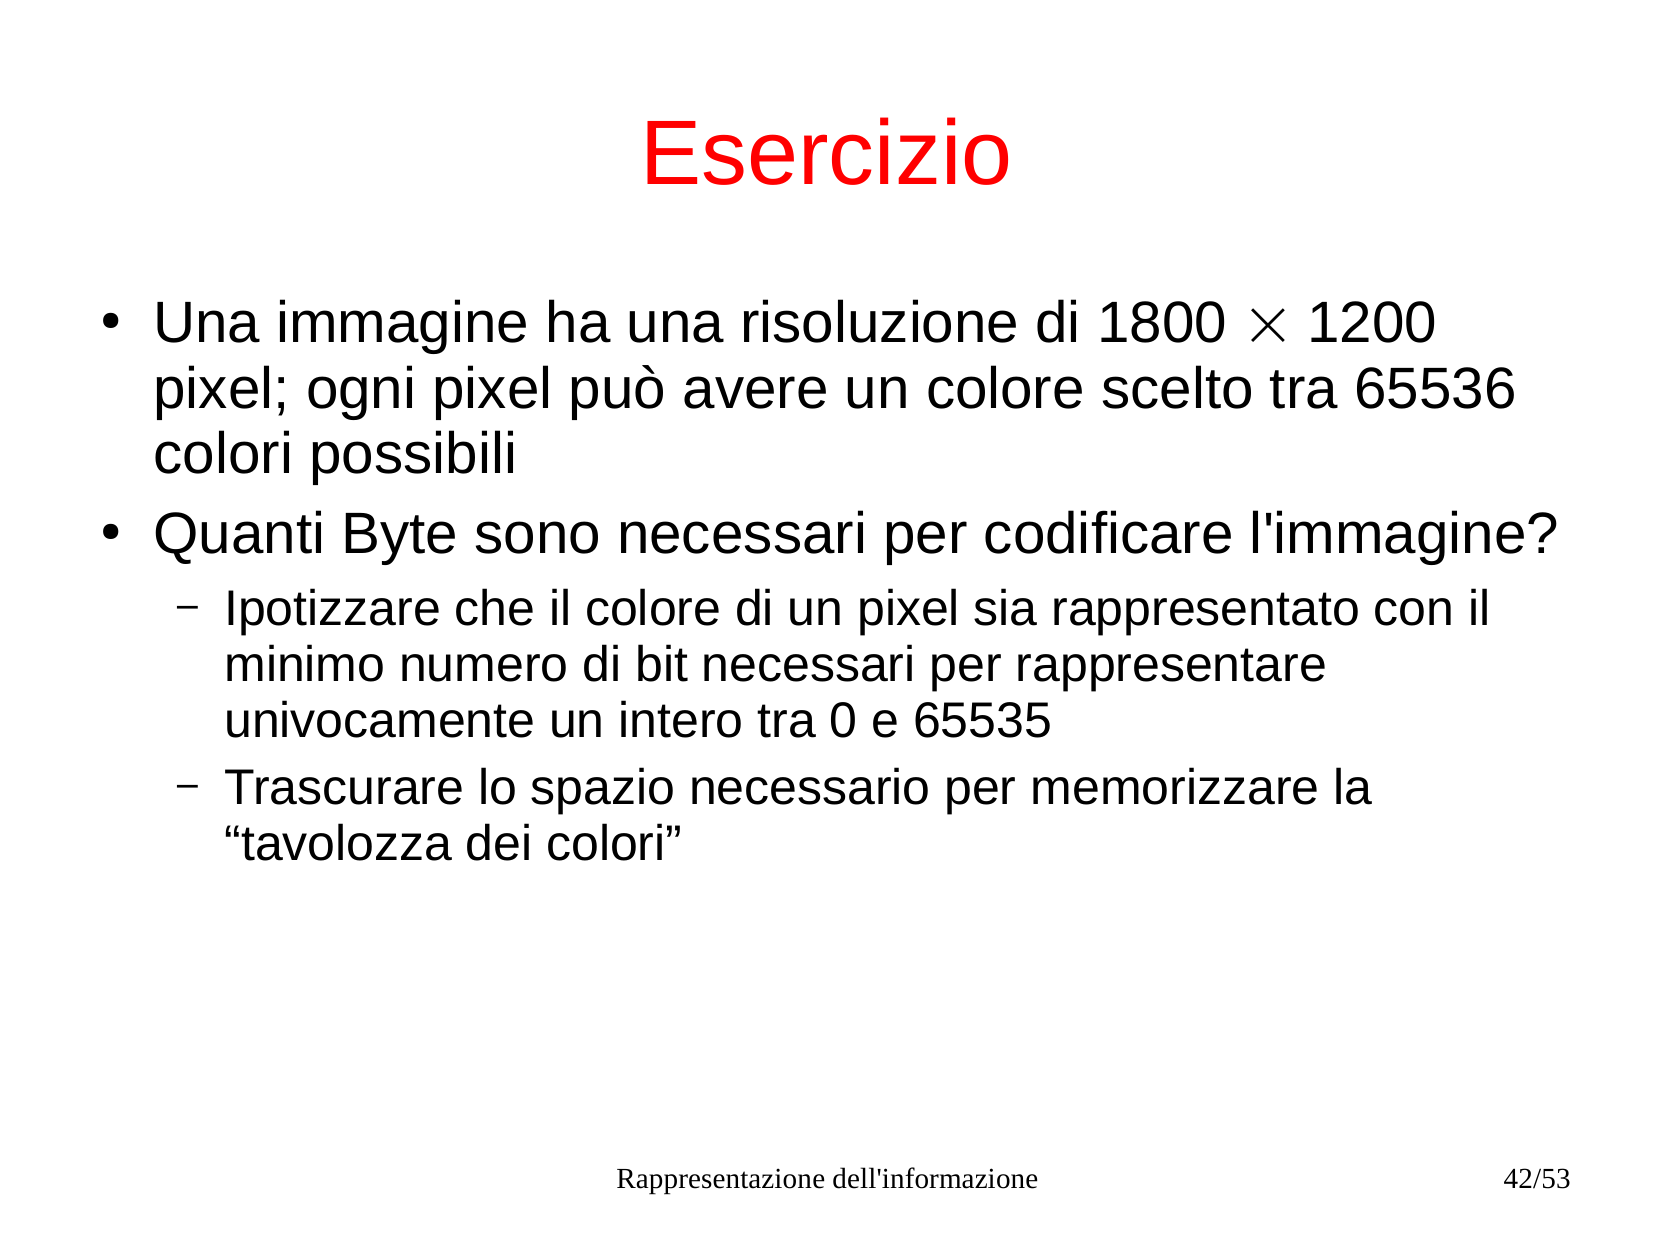

# Esercizio
Una immagine ha una risoluzione di 1800 ´ 1200 pixel; ogni pixel può avere un colore scelto tra 65536 colori possibili
Quanti Byte sono necessari per codificare l'immagine?
Ipotizzare che il colore di un pixel sia rappresentato con il minimo numero di bit necessari per rappresentare univocamente un intero tra 0 e 65535
Trascurare lo spazio necessario per memorizzare la “tavolozza dei colori”
Rappresentazione dell'informazione
42